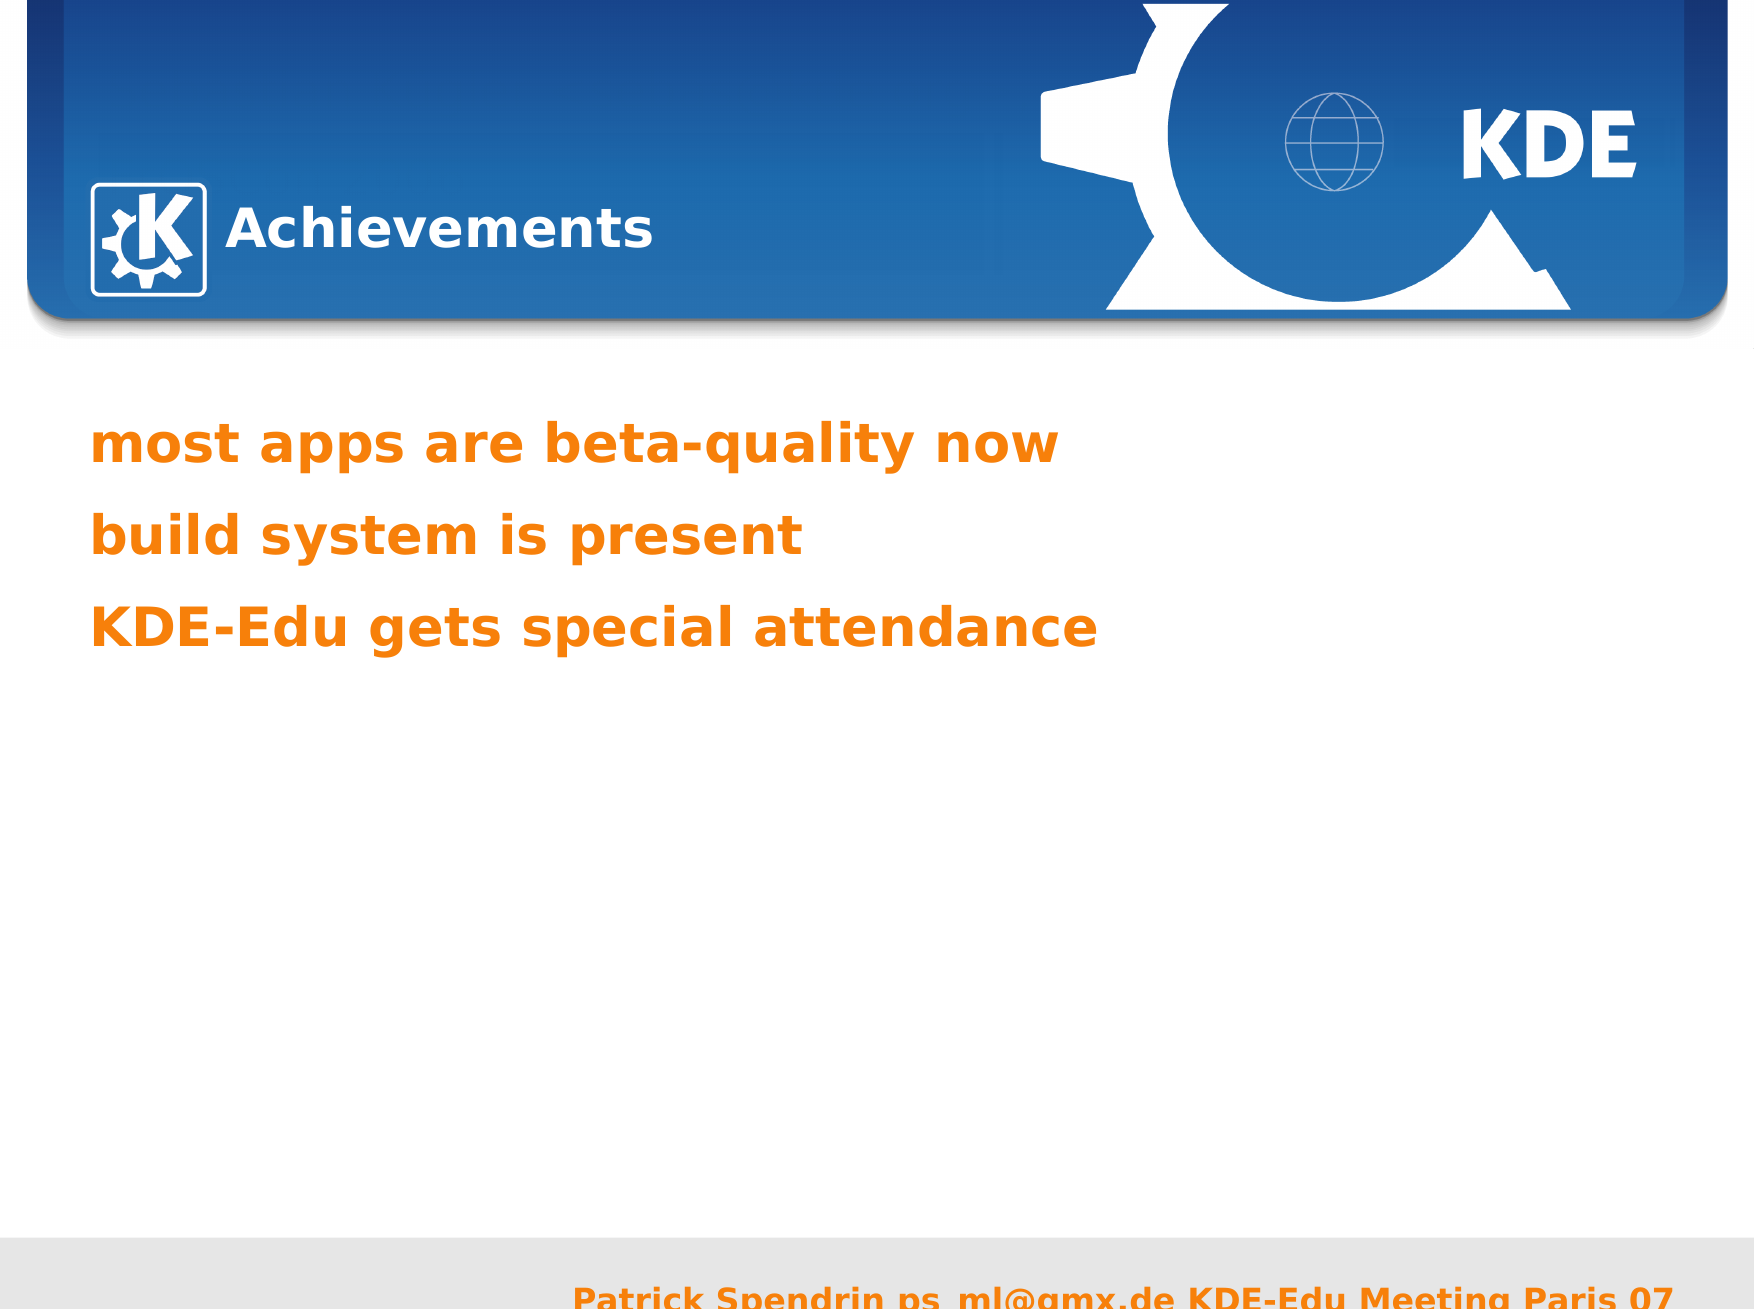

# Achievements
most apps are beta-quality now
build system is present
KDE-Edu gets special attendance